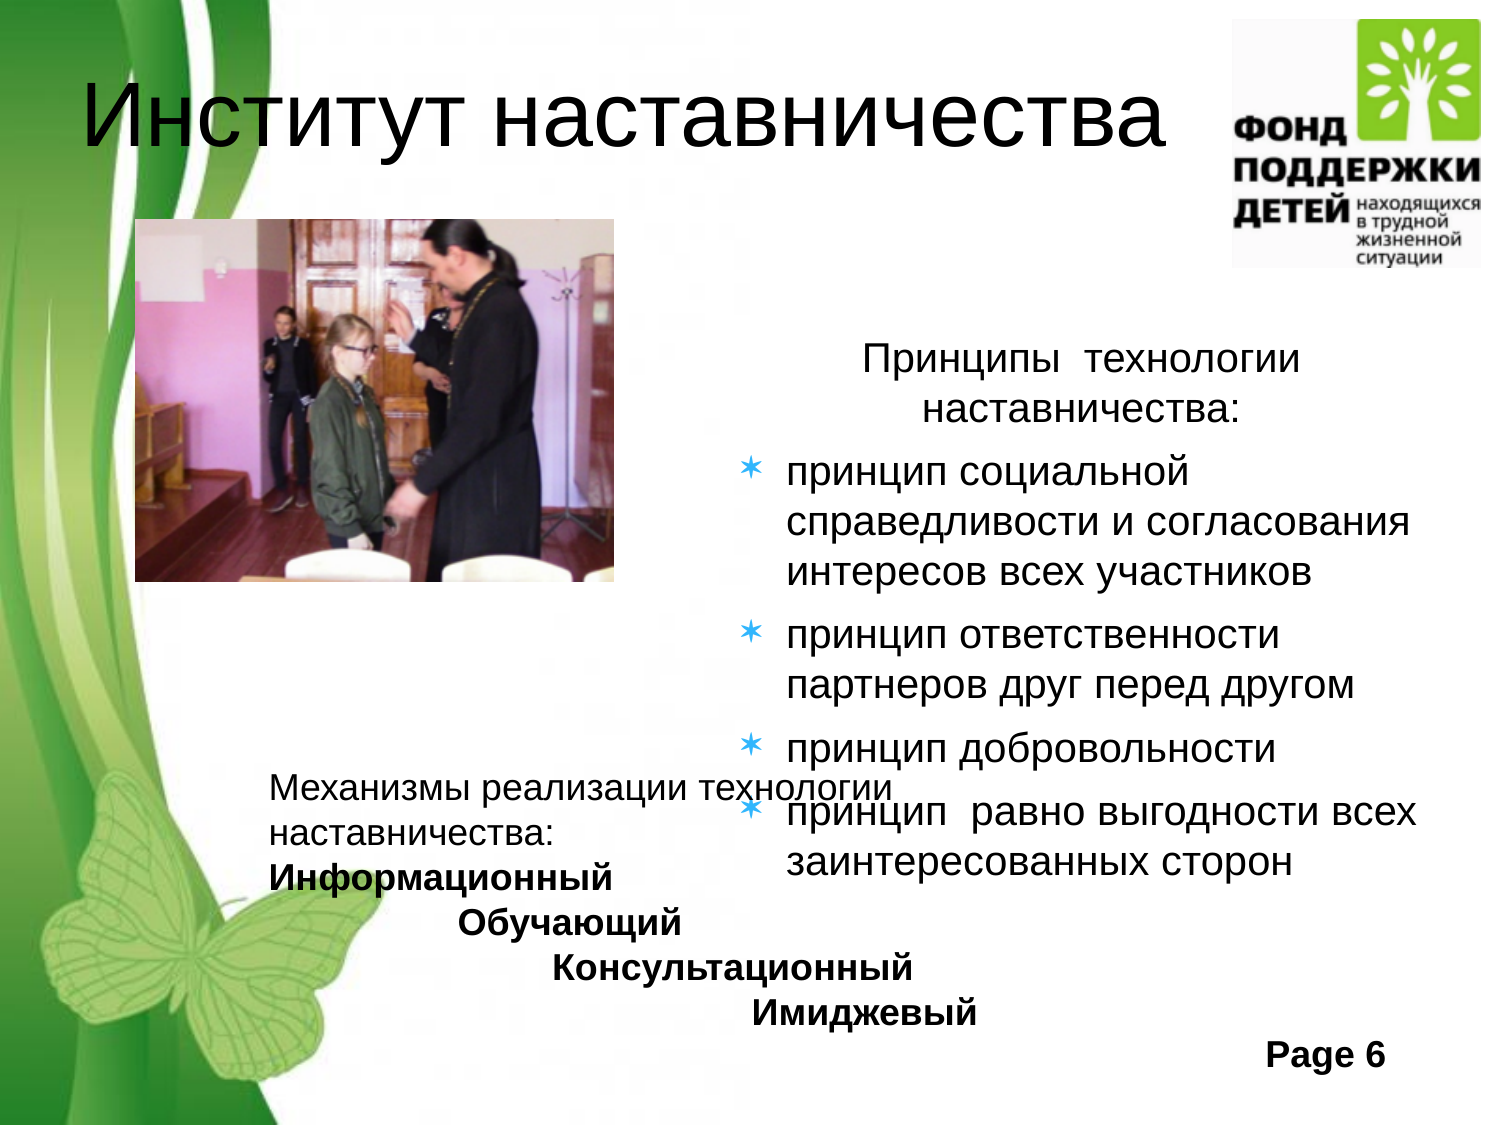

# Институт наставничества
Принципы технологии наставничества:
принцип социальной справедливости и согласования интересов всех участников
принцип ответственности партнеров друг перед другом
принцип добровольности
принцип равно выгодности всех заинтересованных сторон
Механизмы реализации технологии наставничества:
Информационный
 Обучающий
 Консультационный
 Имиджевый